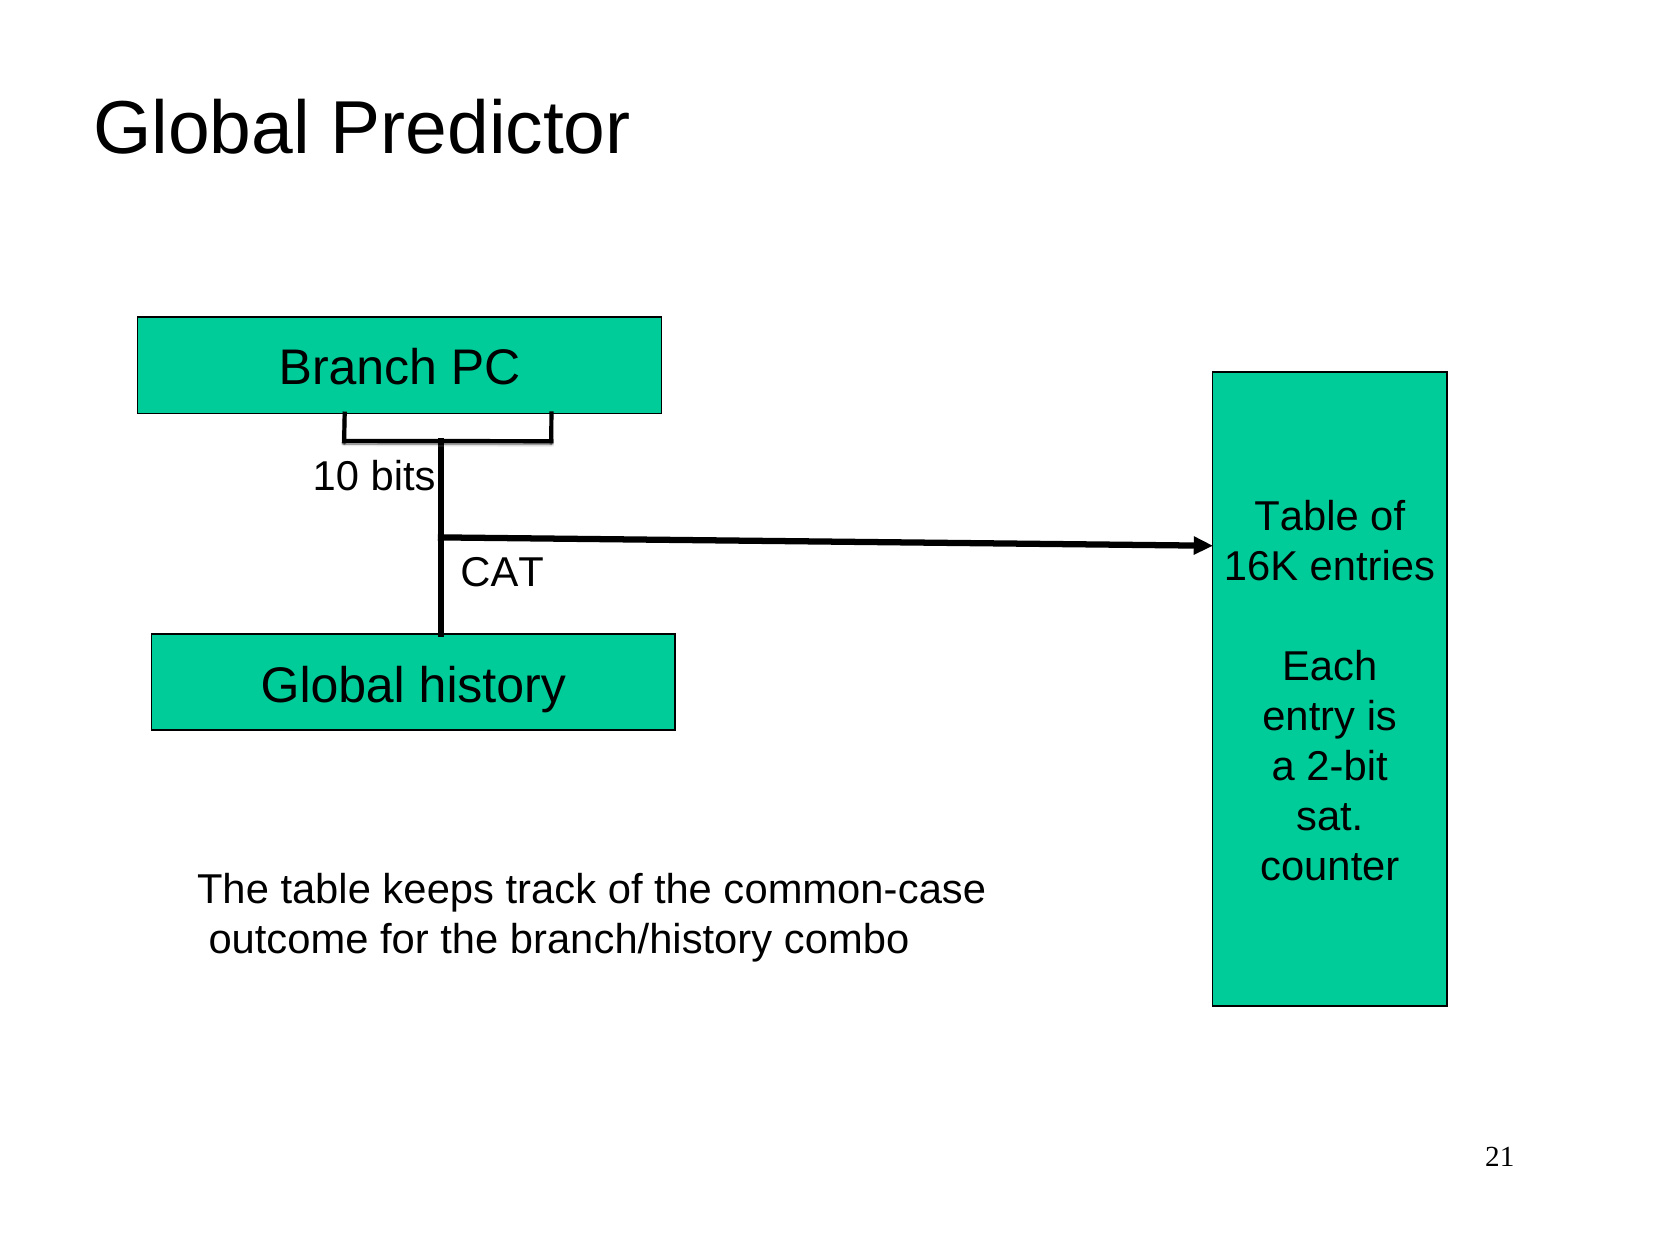

Global Predictor
Branch PC
Table of
16K entries
Each
entry is
a 2-bit
sat.
counter
10 bits
CAT
Global history
The table keeps track of the common-case
 outcome for the branch/history combo